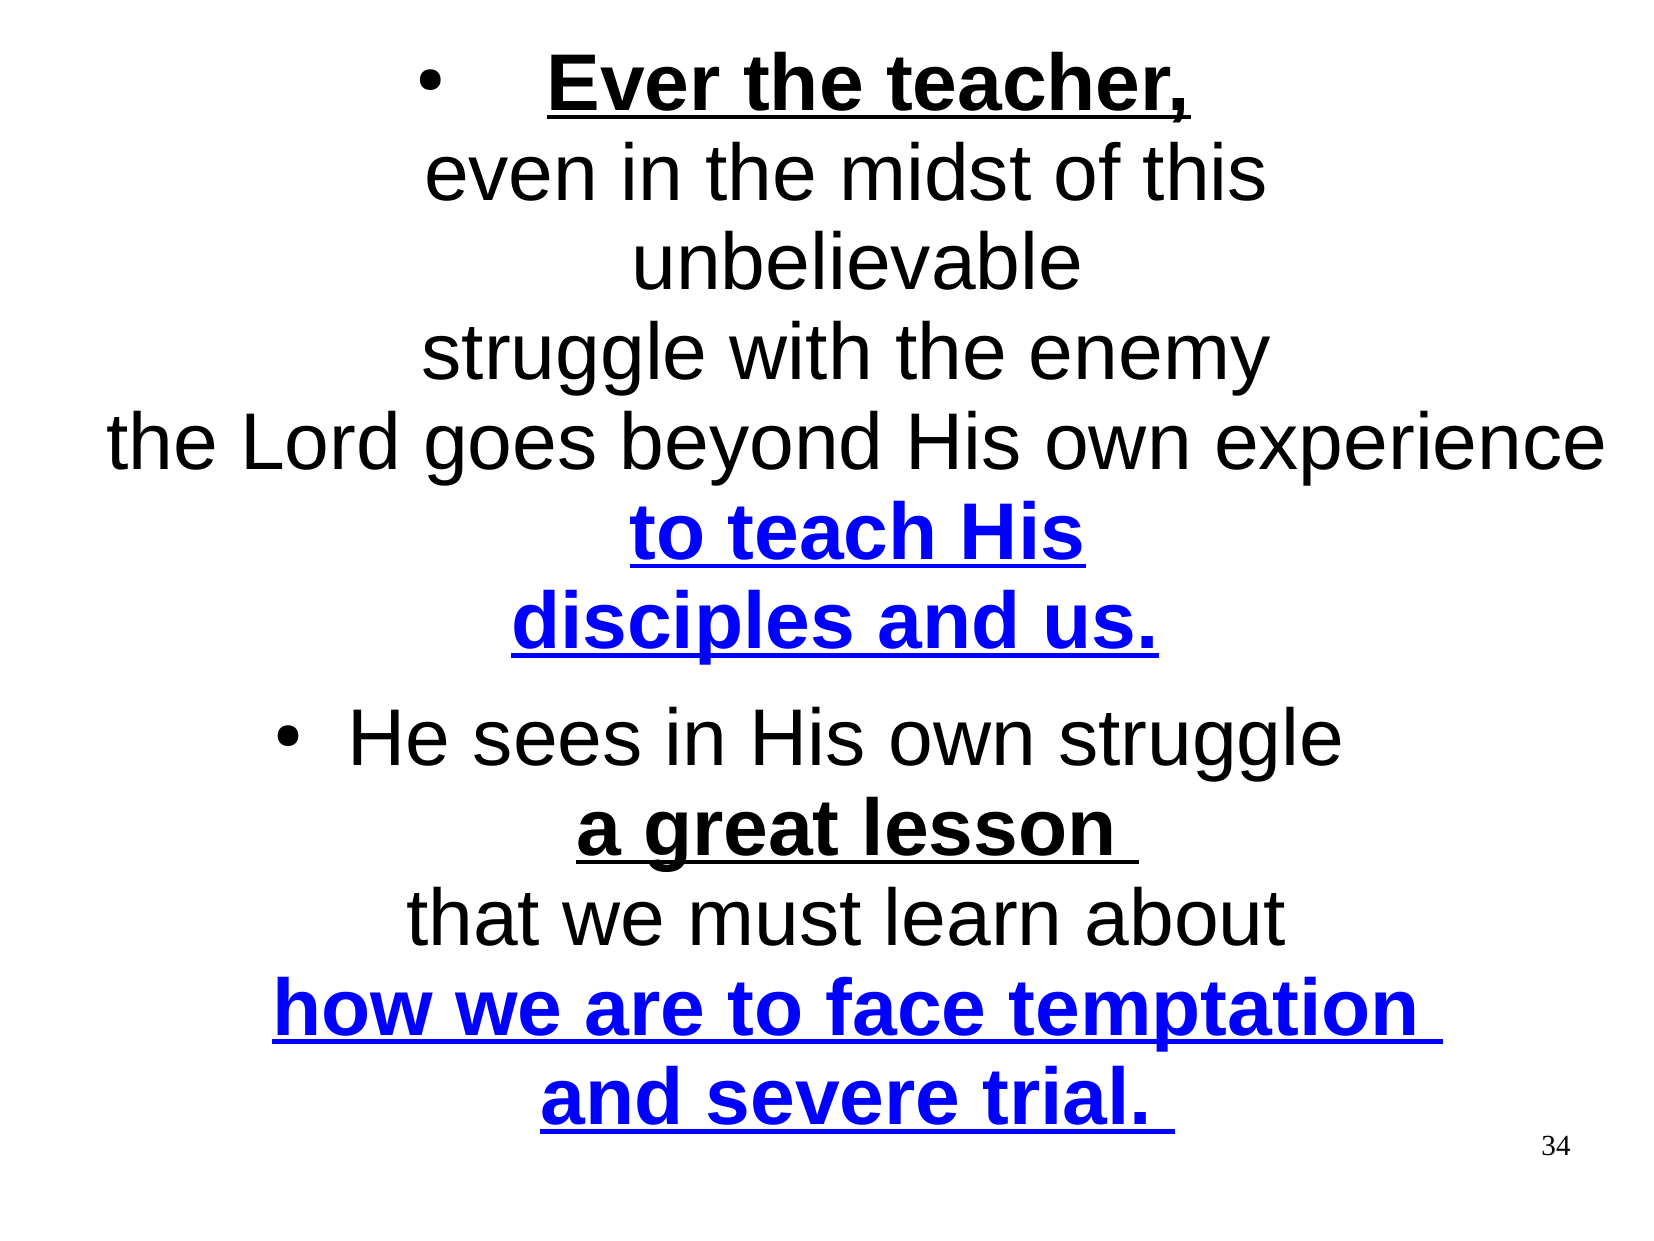

# Ever the teacher, even in the midst of this unbelievable struggle with the enemy the Lord goes beyond His own experience to teach His disciples and us.
He sees in His own struggle
a great lesson
that we must learn about
how we are to face temptation
and severe trial.
34